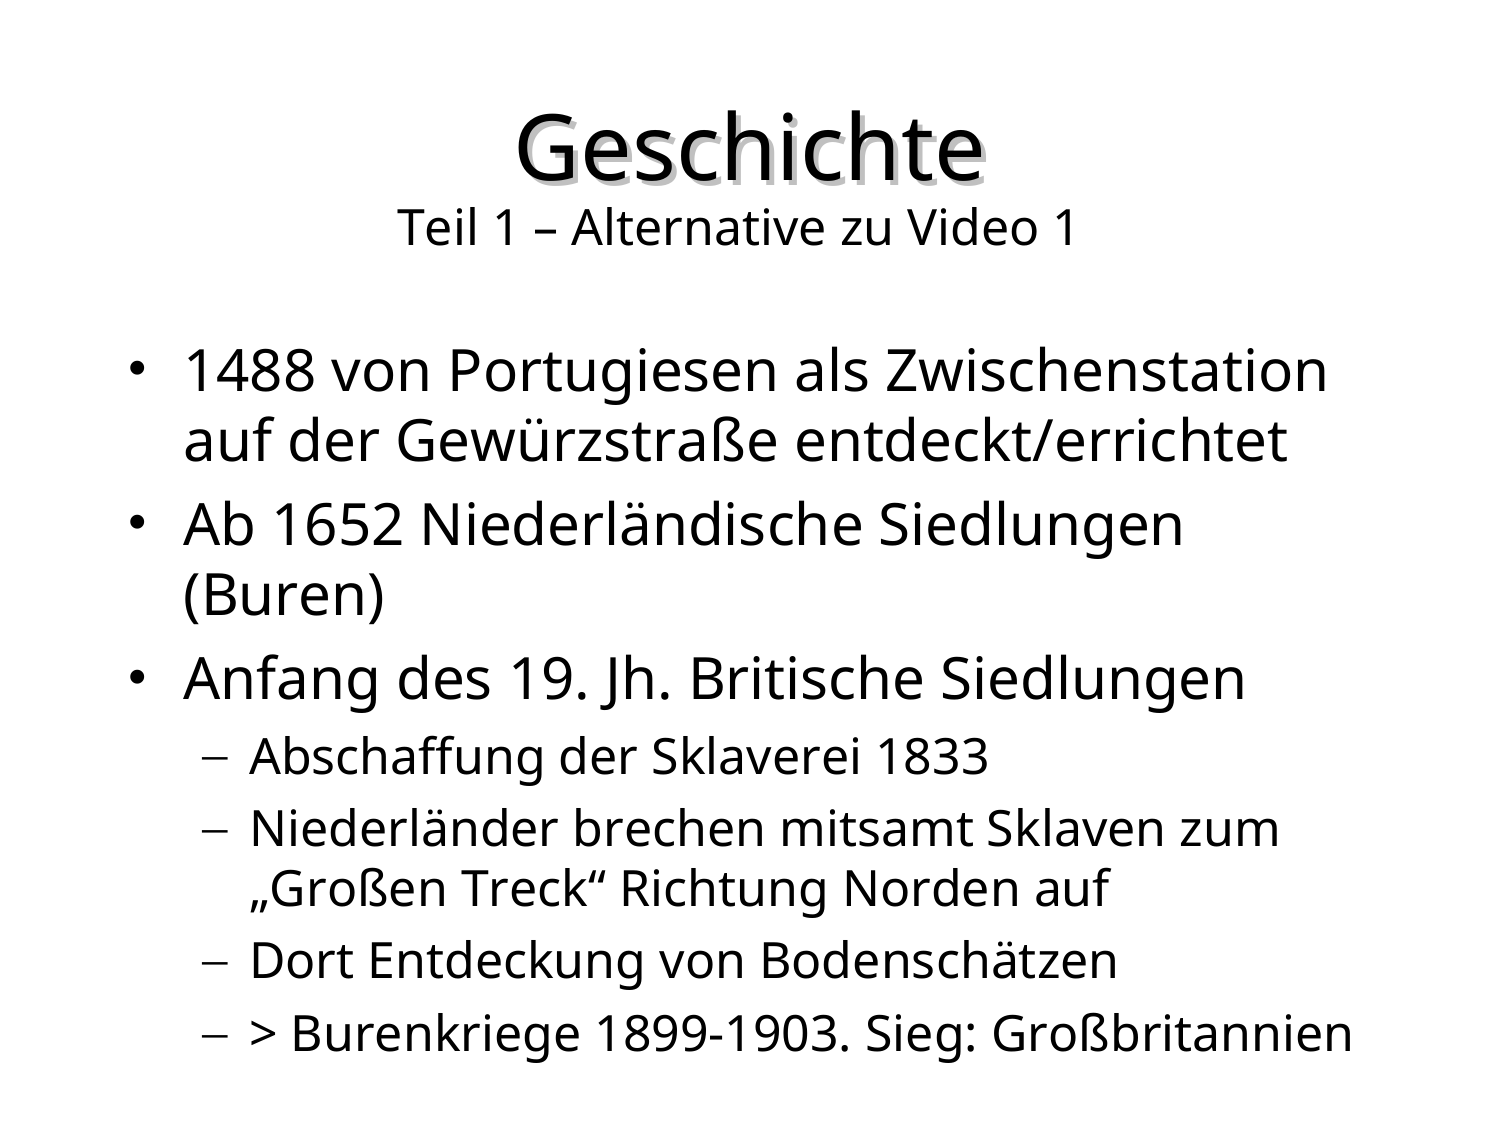

# Geschichte
Teil 1 – Alternative zu Video 1
1488 von Portugiesen als Zwischenstation auf der Gewürzstraße entdeckt/errichtet
Ab 1652 Niederländische Siedlungen (Buren)
Anfang des 19. Jh. Britische Siedlungen
Abschaffung der Sklaverei 1833
Niederländer brechen mitsamt Sklaven zum „Großen Treck“ Richtung Norden auf
Dort Entdeckung von Bodenschätzen
> Burenkriege 1899-1903. Sieg: Großbritannien